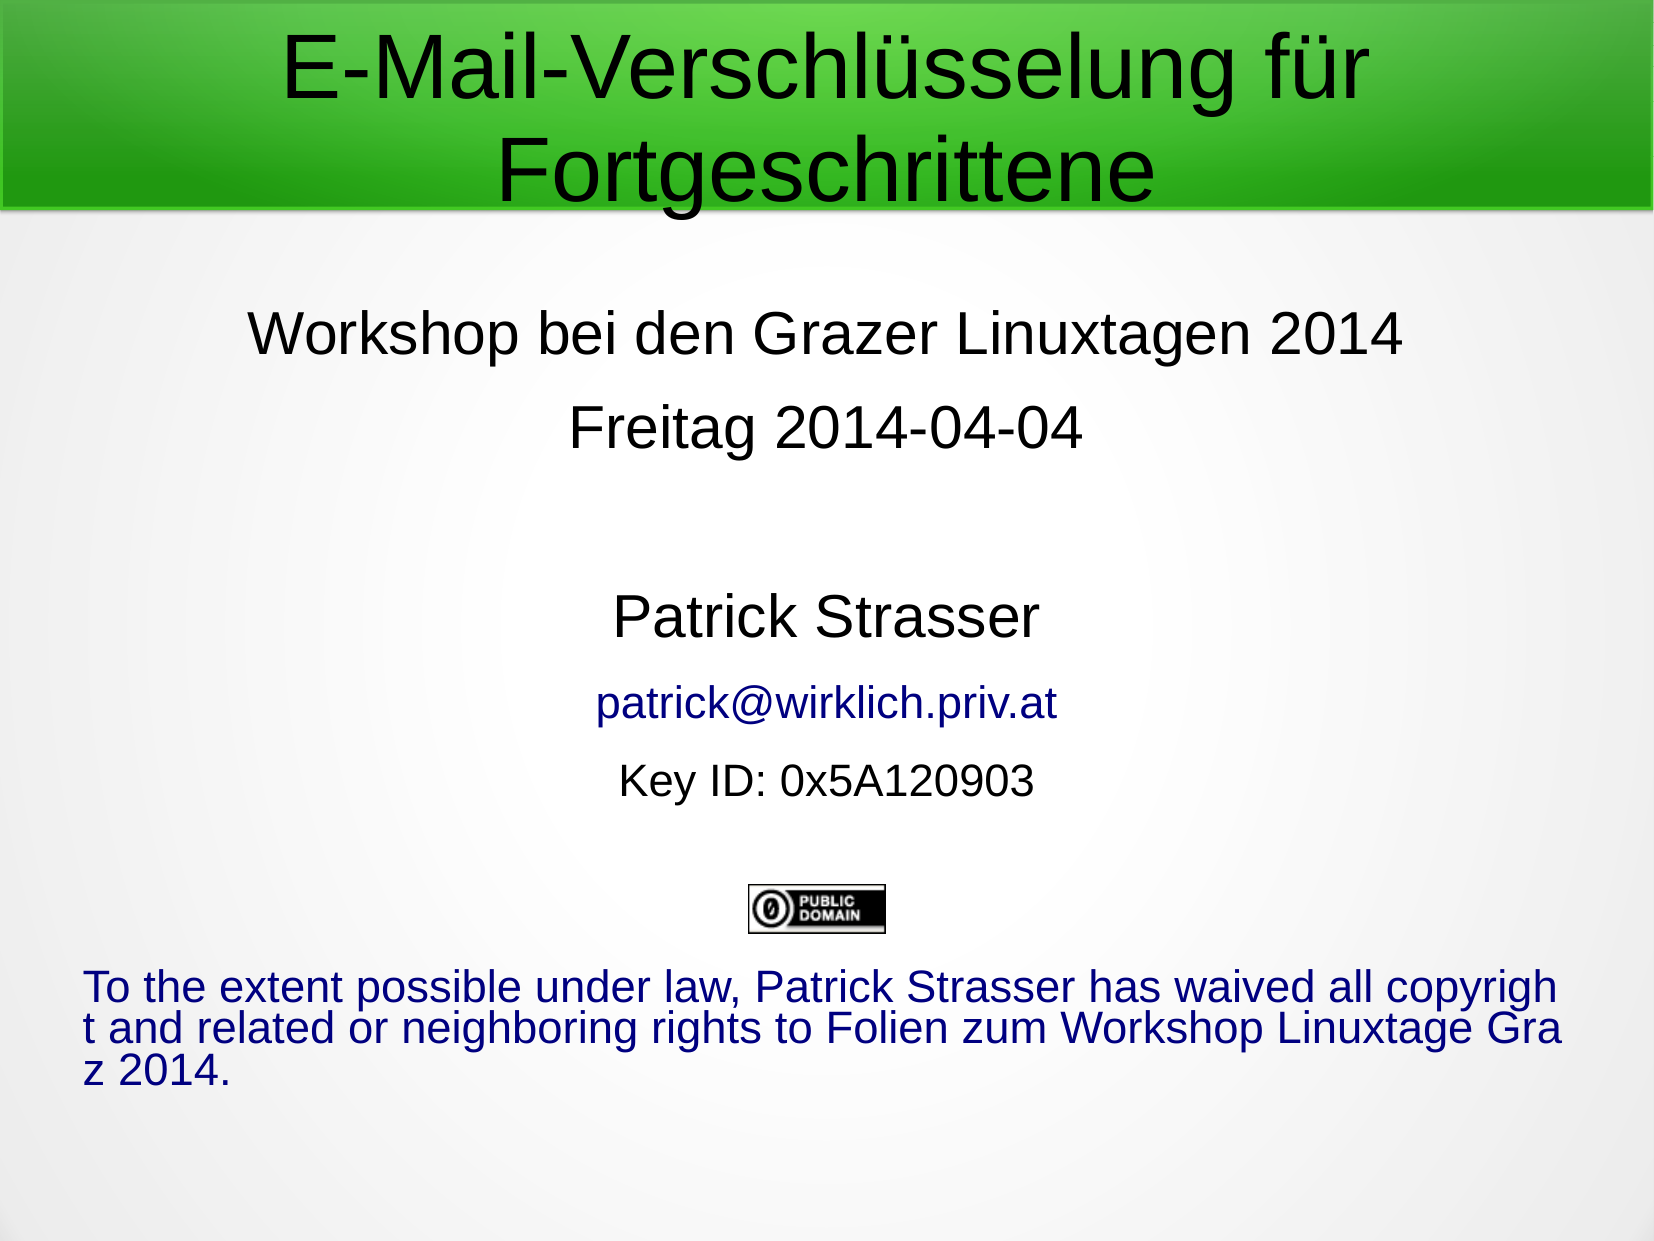

# E-Mail-Verschlüsselung für Fortgeschrittene
Workshop bei den Grazer Linuxtagen 2014
Freitag 2014-04-04
Patrick Strasser
patrick@wirklich.priv.at
Key ID: 0x5A120903
 				To the extent possible under law, Patrick Strasser has waived all copyright and related or neighboring rights to Folien zum Workshop Linuxtage Graz 2014.